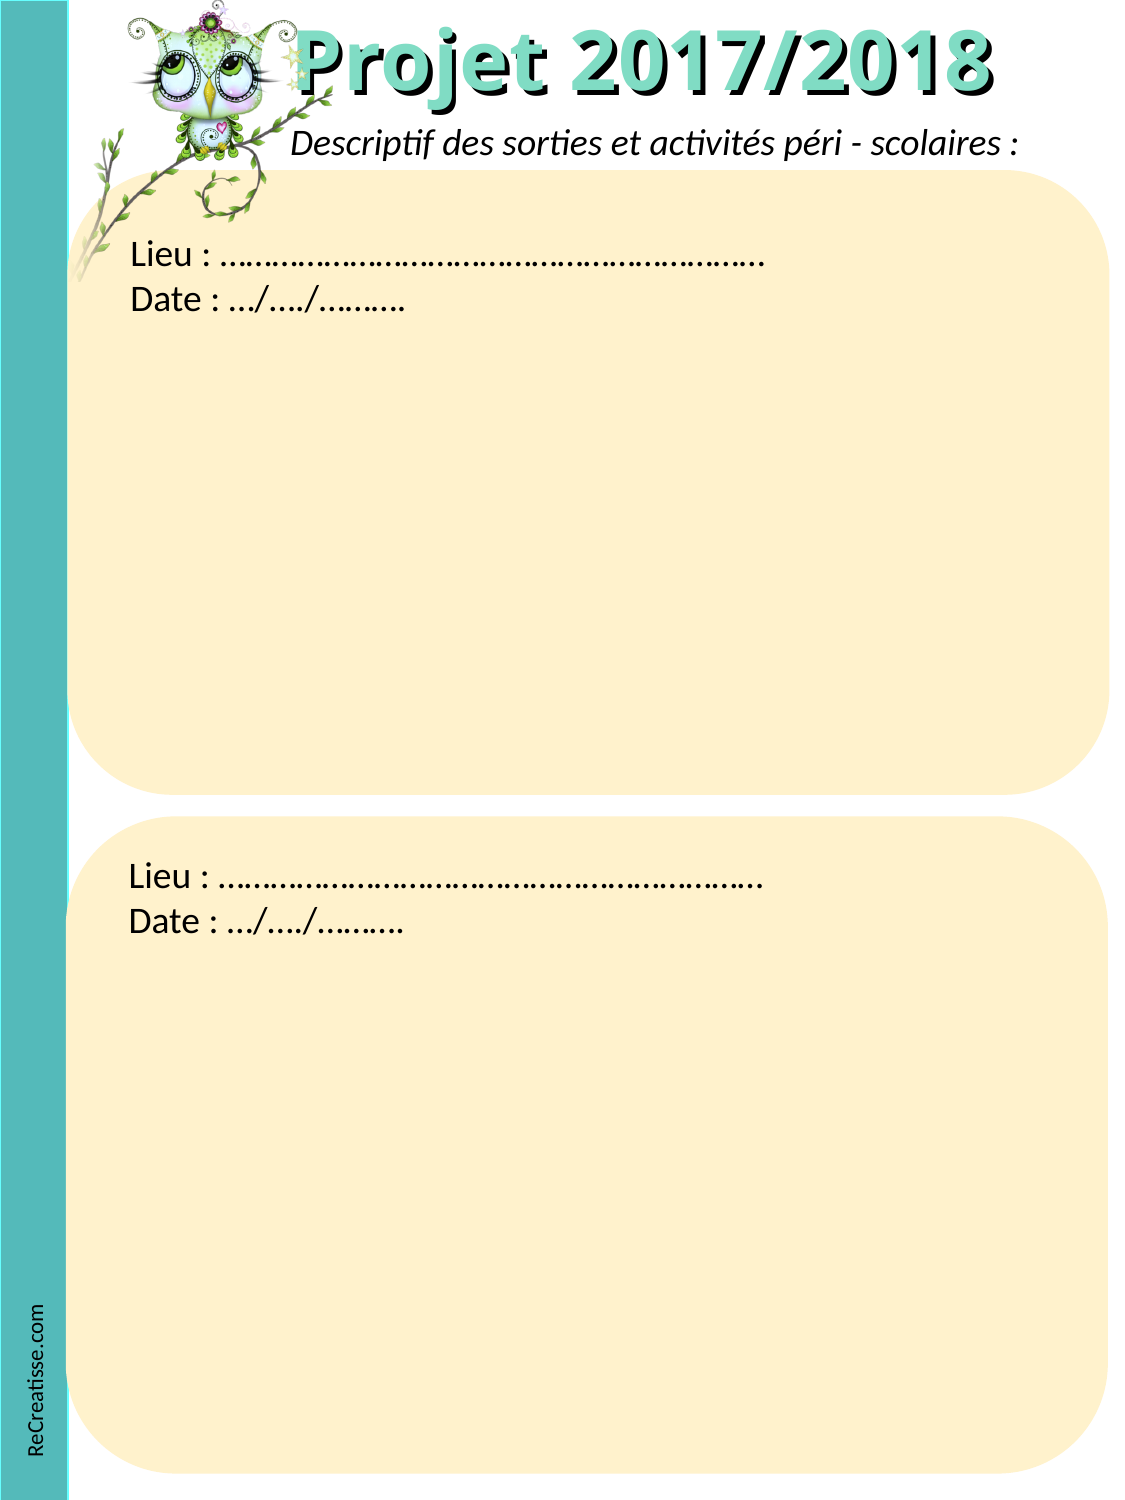

Projet 2017/2018
Descriptif des sorties et activités péri - scolaires :
Lieu : ………………………………………………………
Date : …/…./……….
Lieu : ………………………………………………………
Date : …/…./……….
ReCreatisse.com